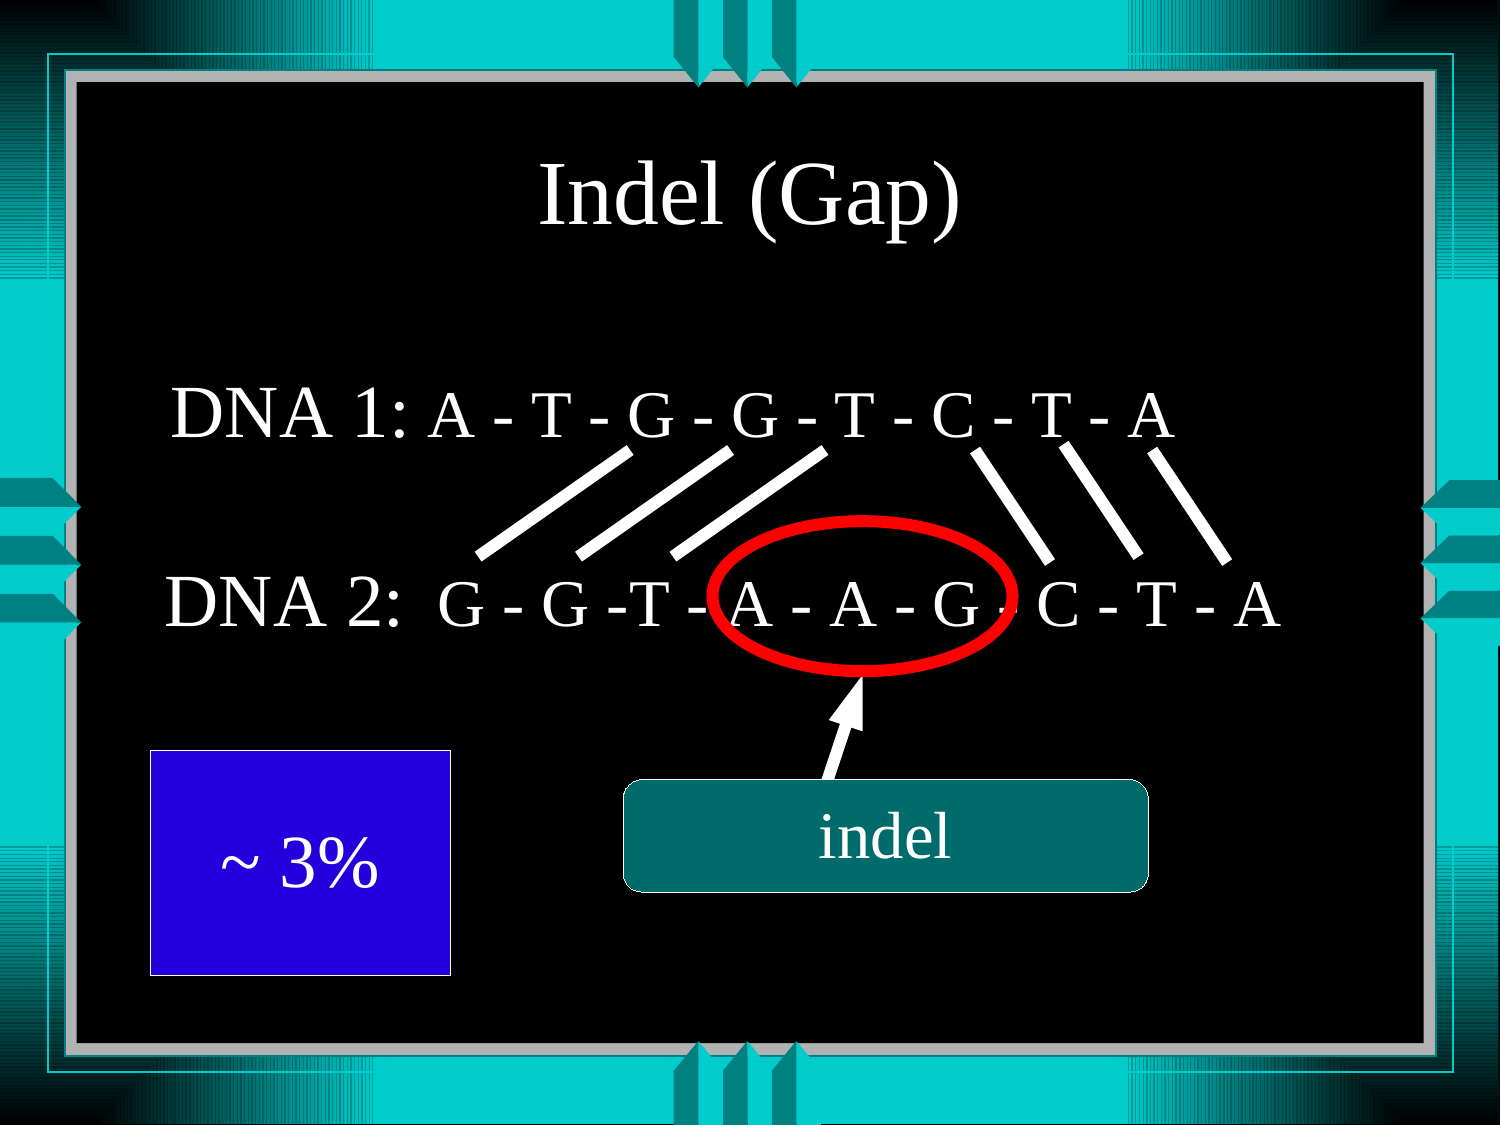

# Indel (Gap)
DNA 1: A - T - G - G - T - C - T - A
DNA 2: G - G -T - A - A - G - C - T - A
~ 3%
indel